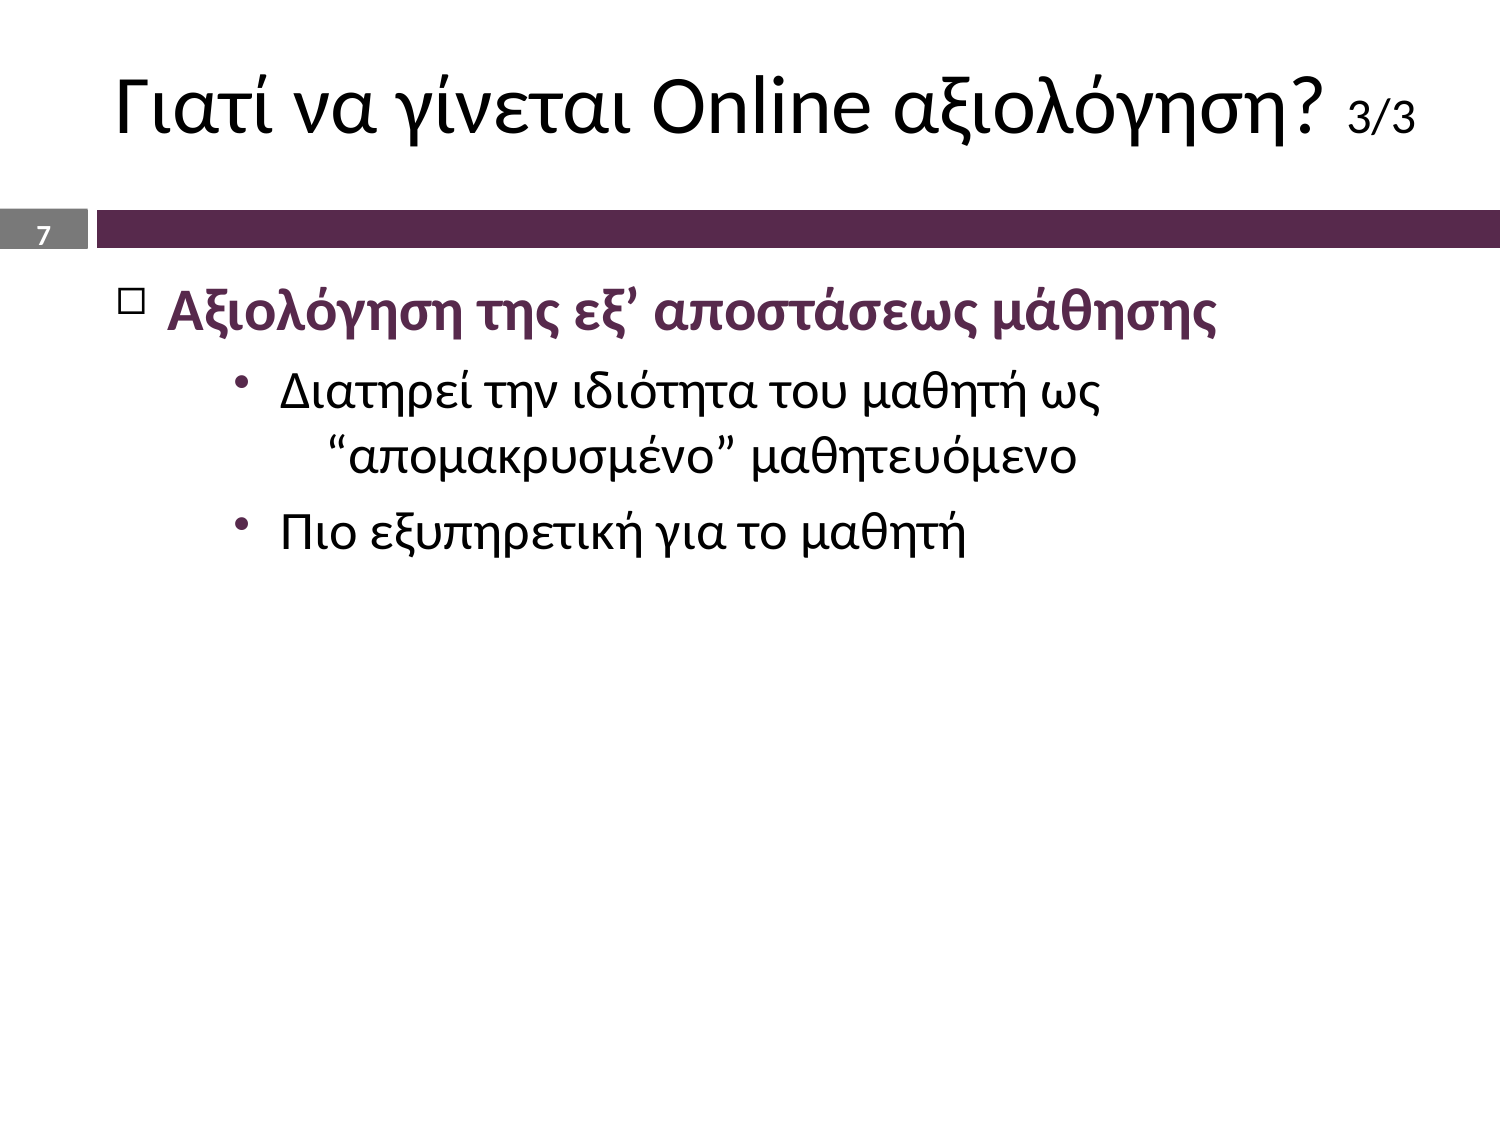

# Γιατί να γίνεται Online αξιολόγηση? 3/3
Αξιολόγηση της εξ’ αποστάσεως μάθησης
Διατηρεί την ιδιότητα του μαθητή ως “απομακρυσμένο” μαθητευόμενο
Πιο εξυπηρετική για το μαθητή